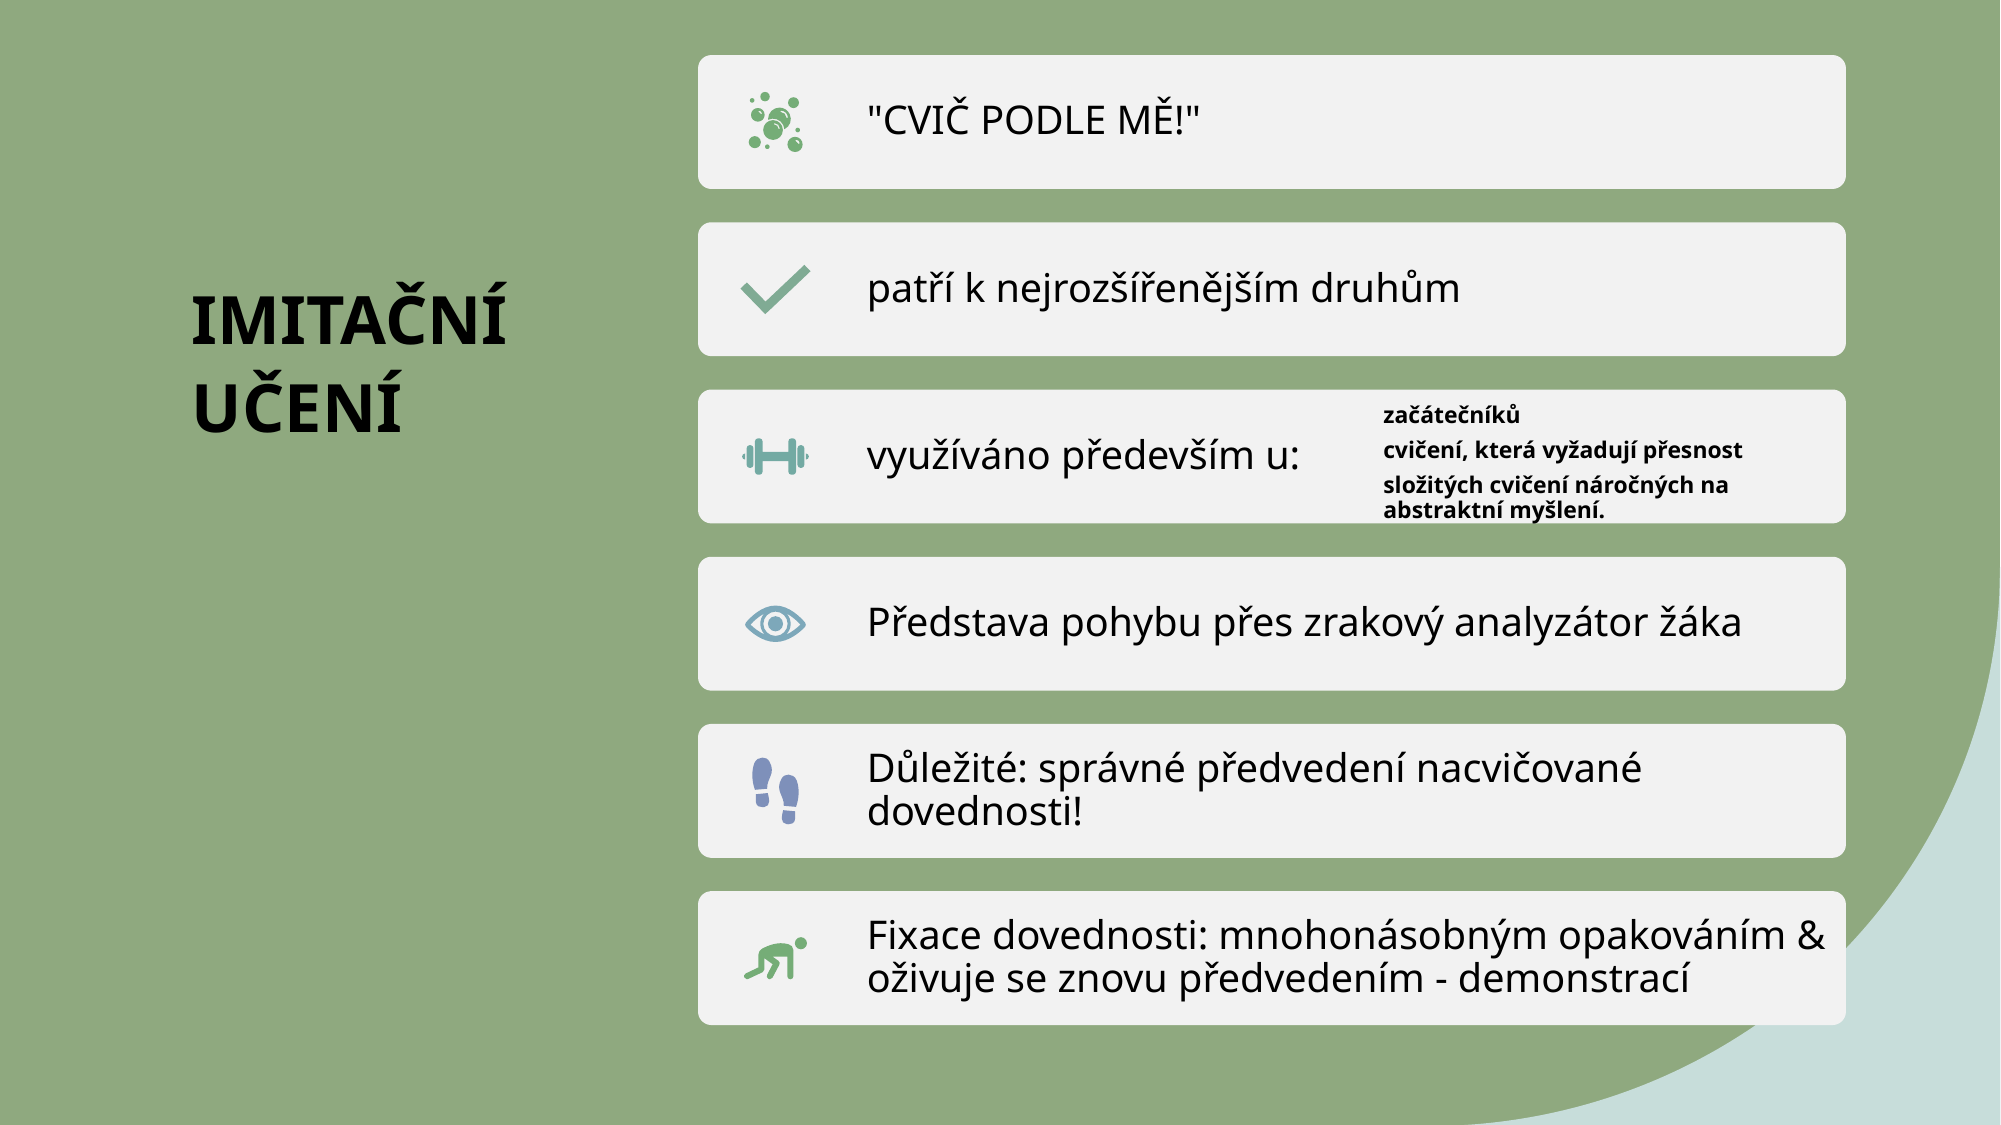

"CVIČ PODLE MĚ!"
patří k nejrozšířenějším druhům
využíváno především u:
začátečníků
cvičení, která vyžadují přesnost
složitých cvičení náročných na abstraktní myšlení.
Představa pohybu přes zrakový analyzátor žáka
Důležité: správné předvedení nacvičované dovednosti!
Fixace dovednosti: mnohonásobným opakováním & oživuje se znovu předvedením - demonstrací
# IMITAČNÍ UČENÍ